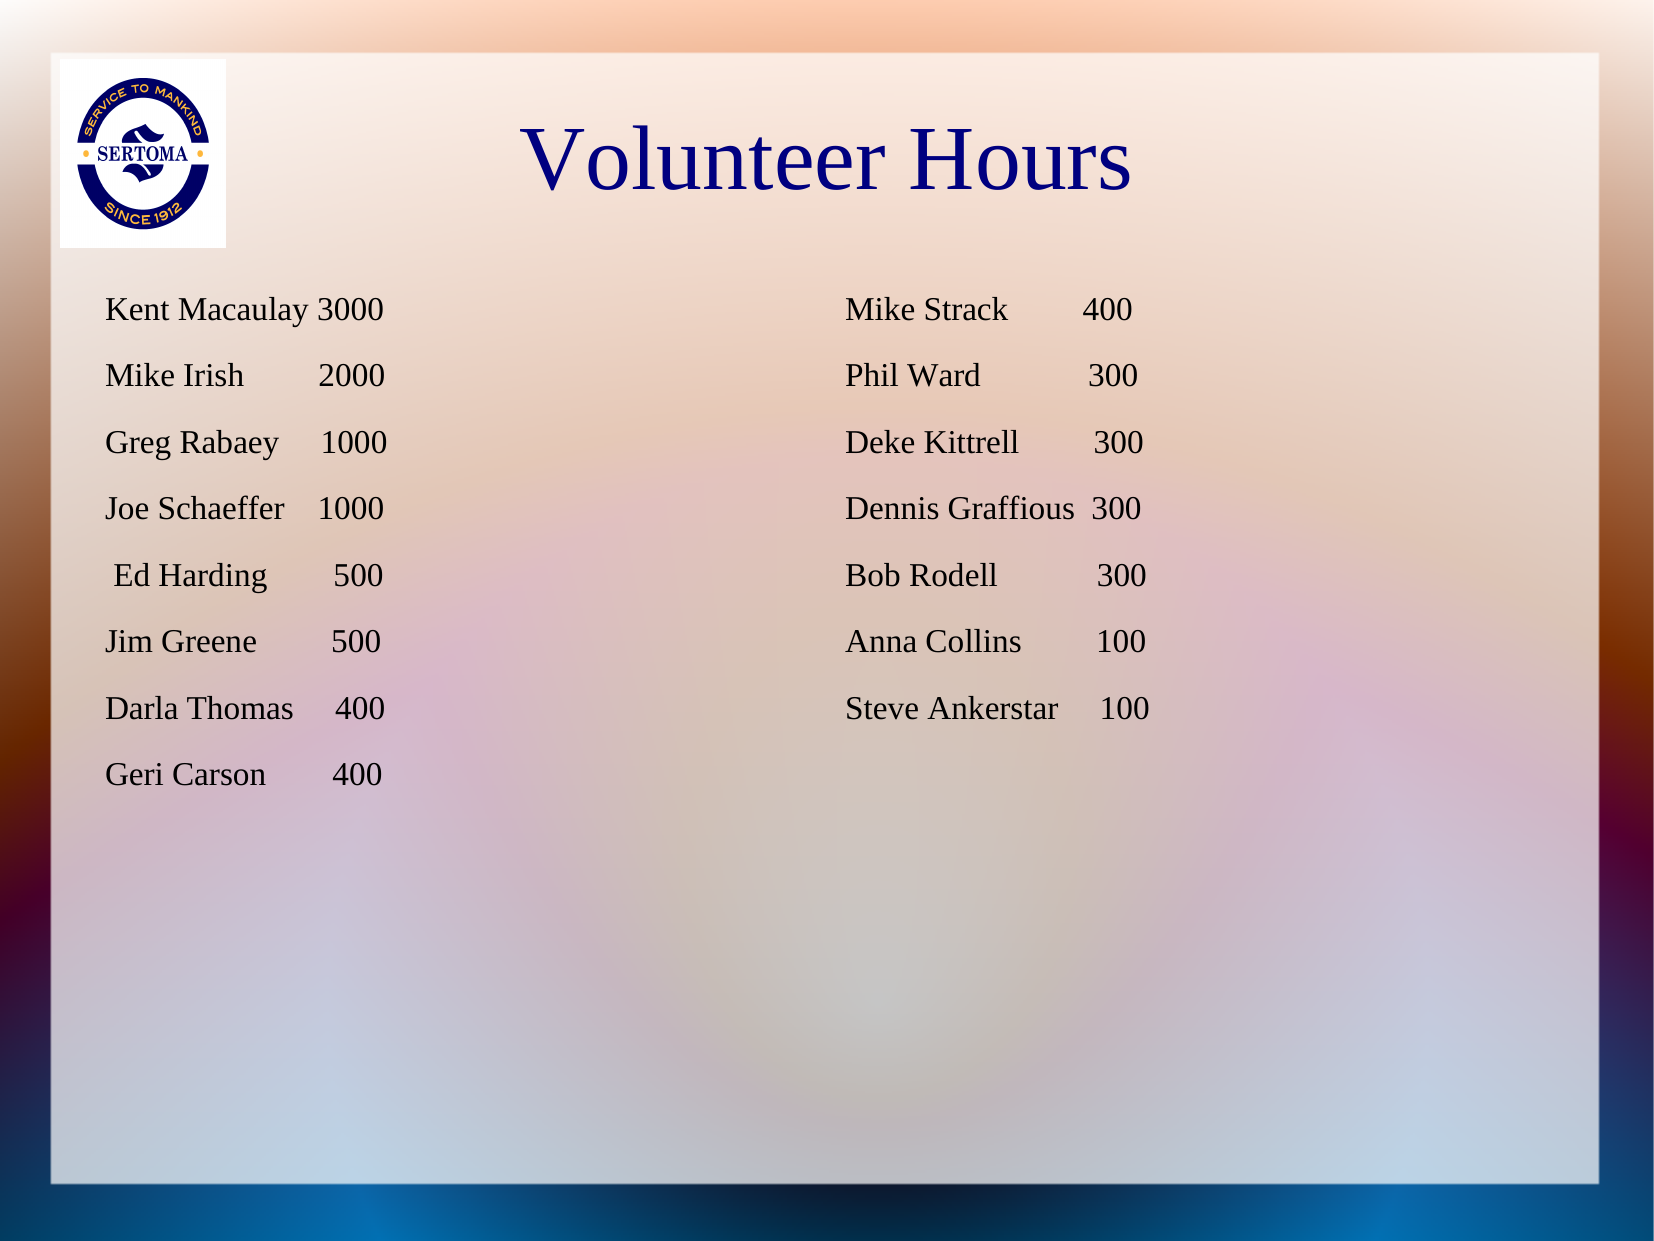

Volunteer Hours
# Kent Macaulay 3000
Mike Irish 2000
Greg Rabaey 1000
Joe Schaeffer 1000
 Ed Harding 500
Jim Greene 500
Darla Thomas 400
Geri Carson 400
Mike Strack 400
Phil Ward 300
Deke Kittrell 300
Dennis Graffious 300
Bob Rodell 300
Anna Collins 100
Steve Ankerstar 100